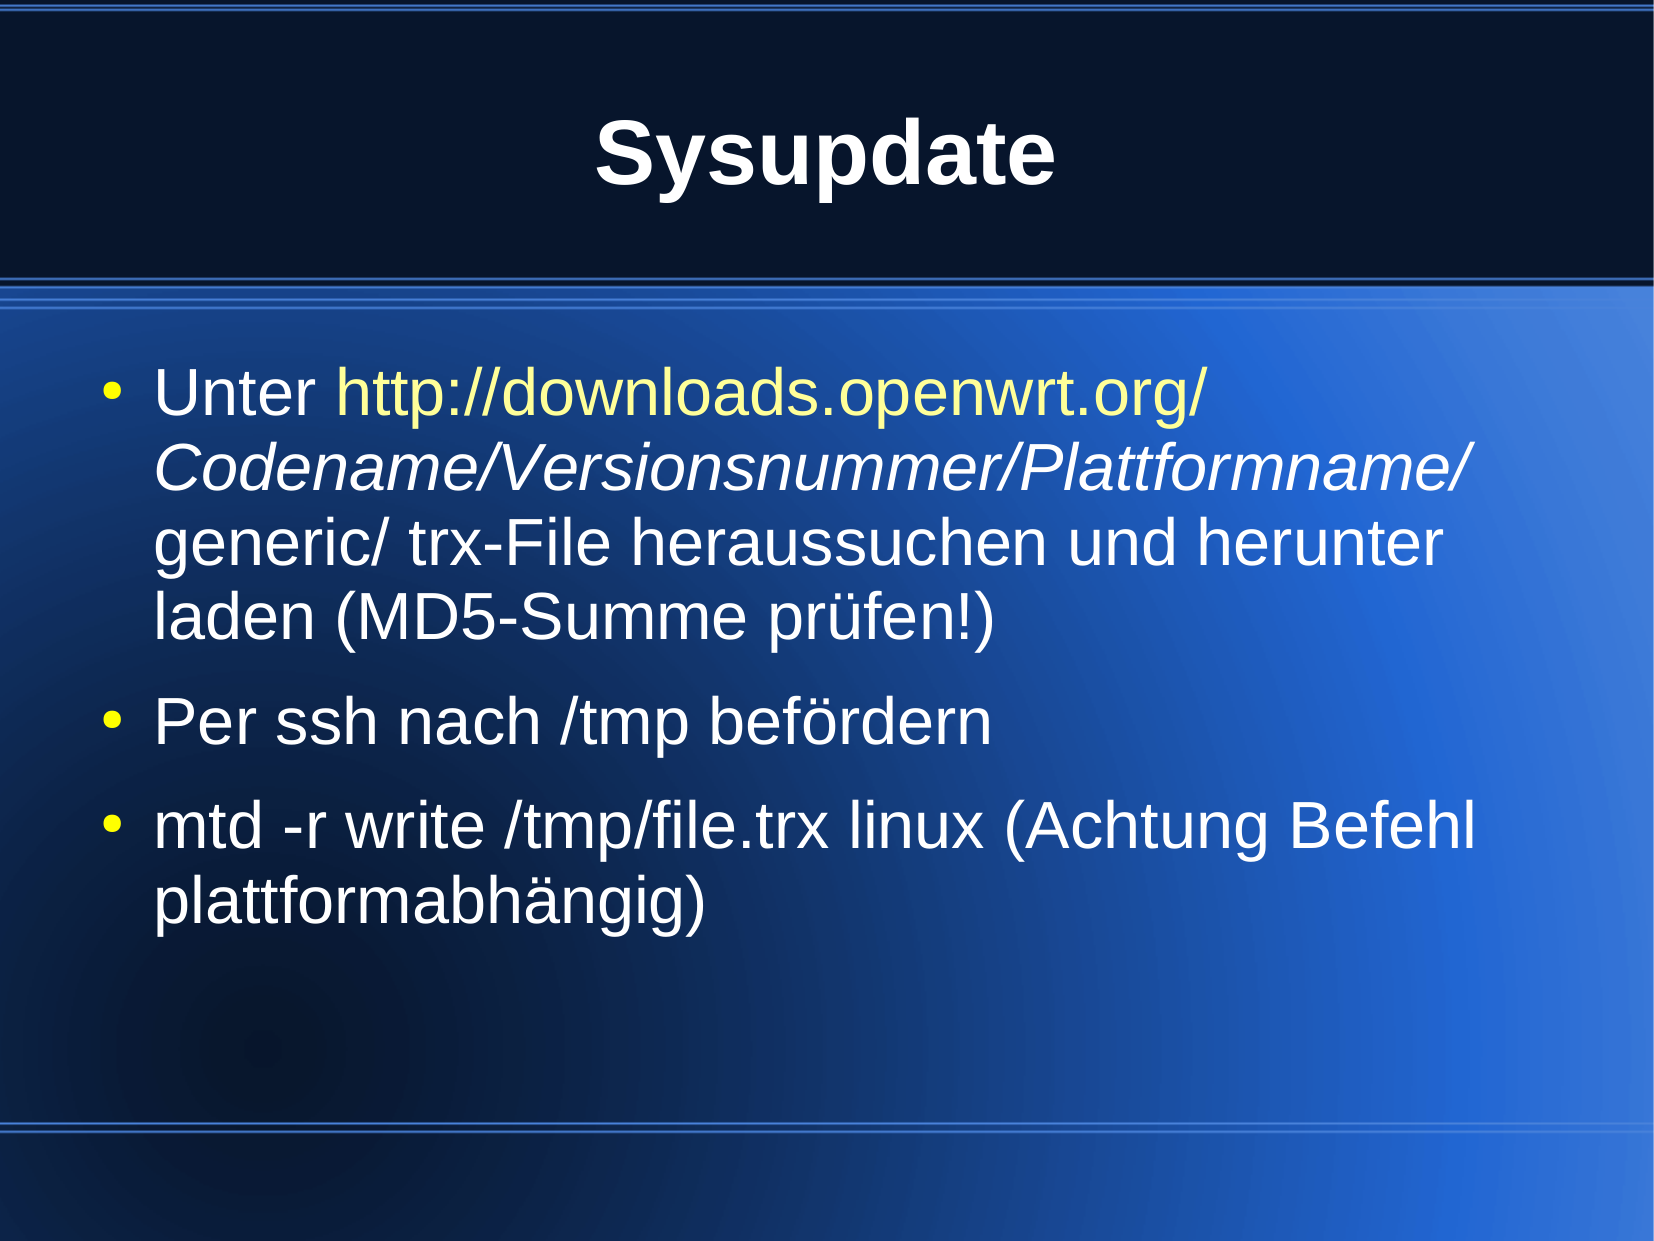

# Sysupdate
Unter http://downloads.openwrt.org/ Codename/Versionsnummer/Plattformname/ generic/ trx-File heraussuchen und herunter laden (MD5-Summe prüfen!)
Per ssh nach /tmp befördern
mtd -r write /tmp/file.trx linux (Achtung Befehl plattformabhängig)